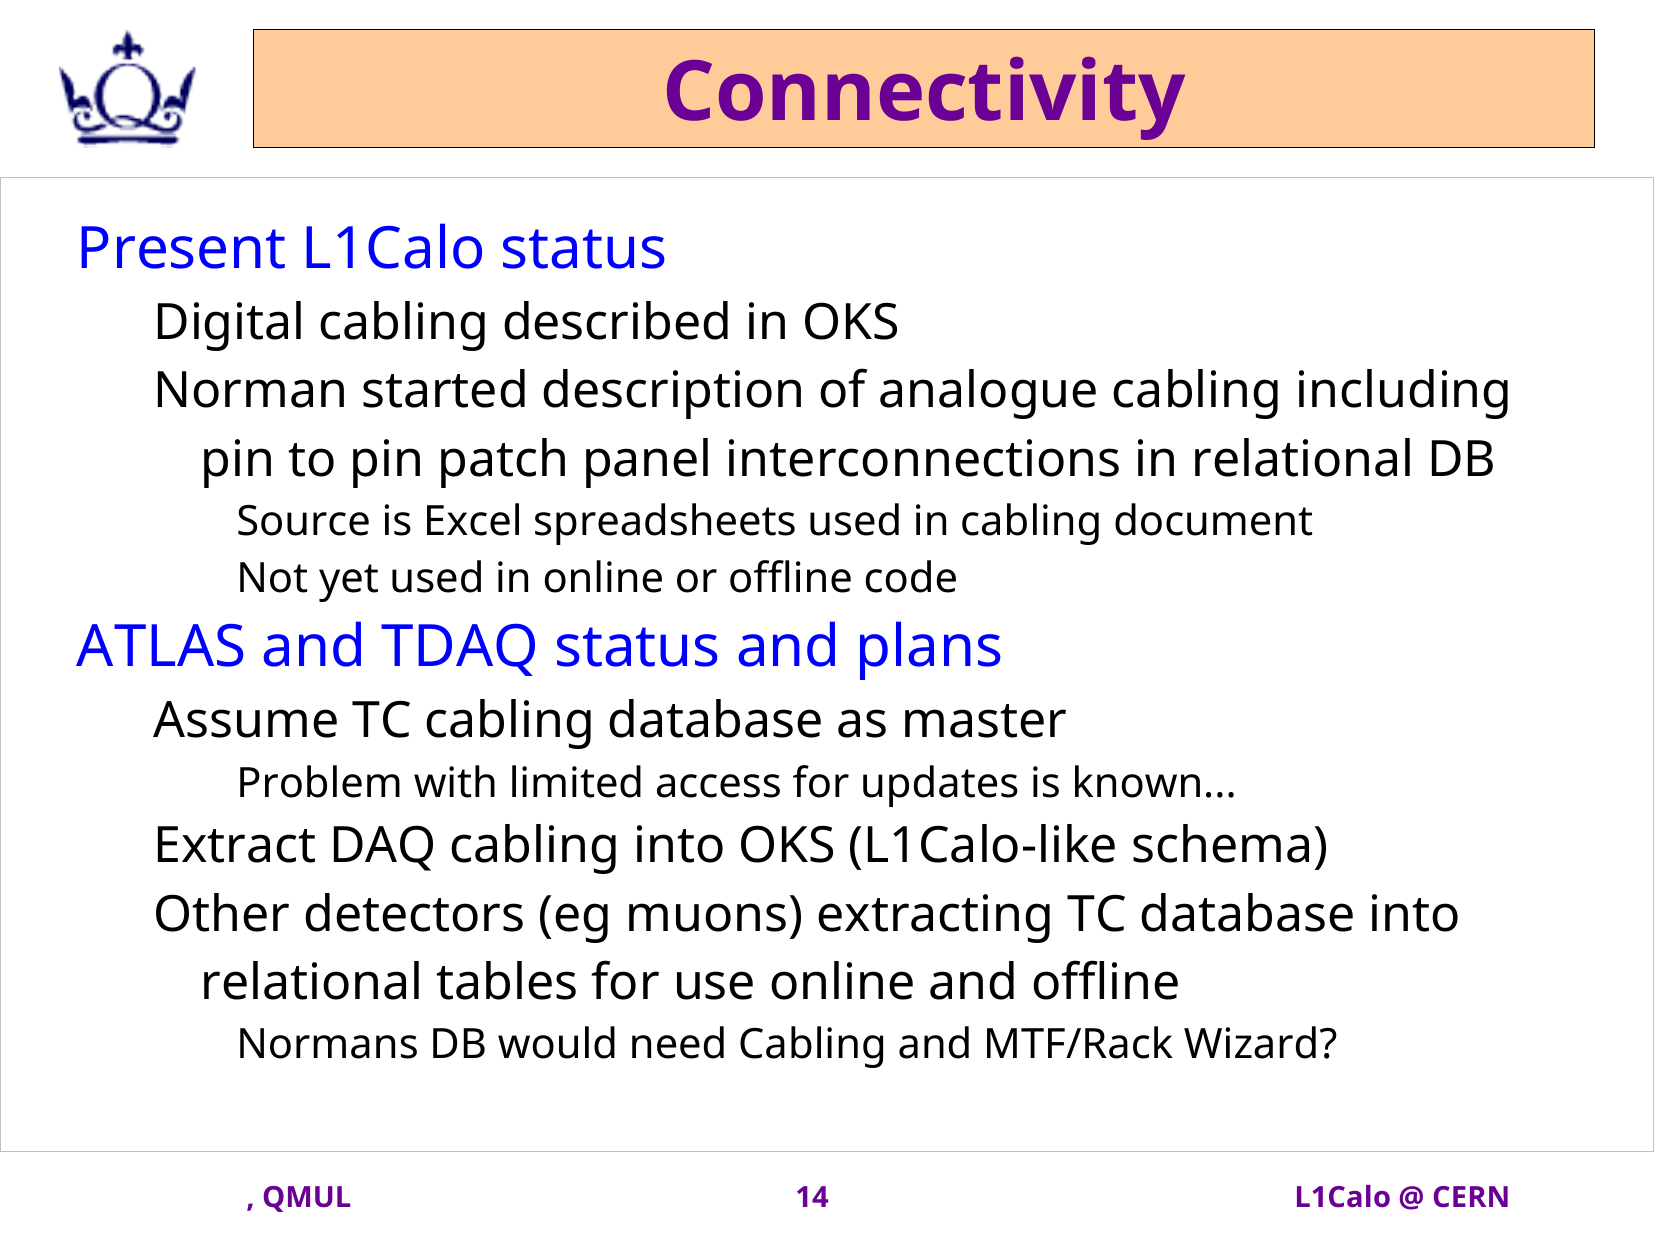

# Connectivity
Present L1Calo status
Digital cabling described in OKS
Norman started description of analogue cabling including pin to pin patch panel interconnections in relational DB
Source is Excel spreadsheets used in cabling document
Not yet used in online or offline code
ATLAS and TDAQ status and plans
Assume TC cabling database as master
Problem with limited access for updates is known...
Extract DAQ cabling into OKS (L1Calo-like schema)
Other detectors (eg muons) extracting TC database into relational tables for use online and offline
Normans DB would need Cabling and MTF/Rack Wizard?